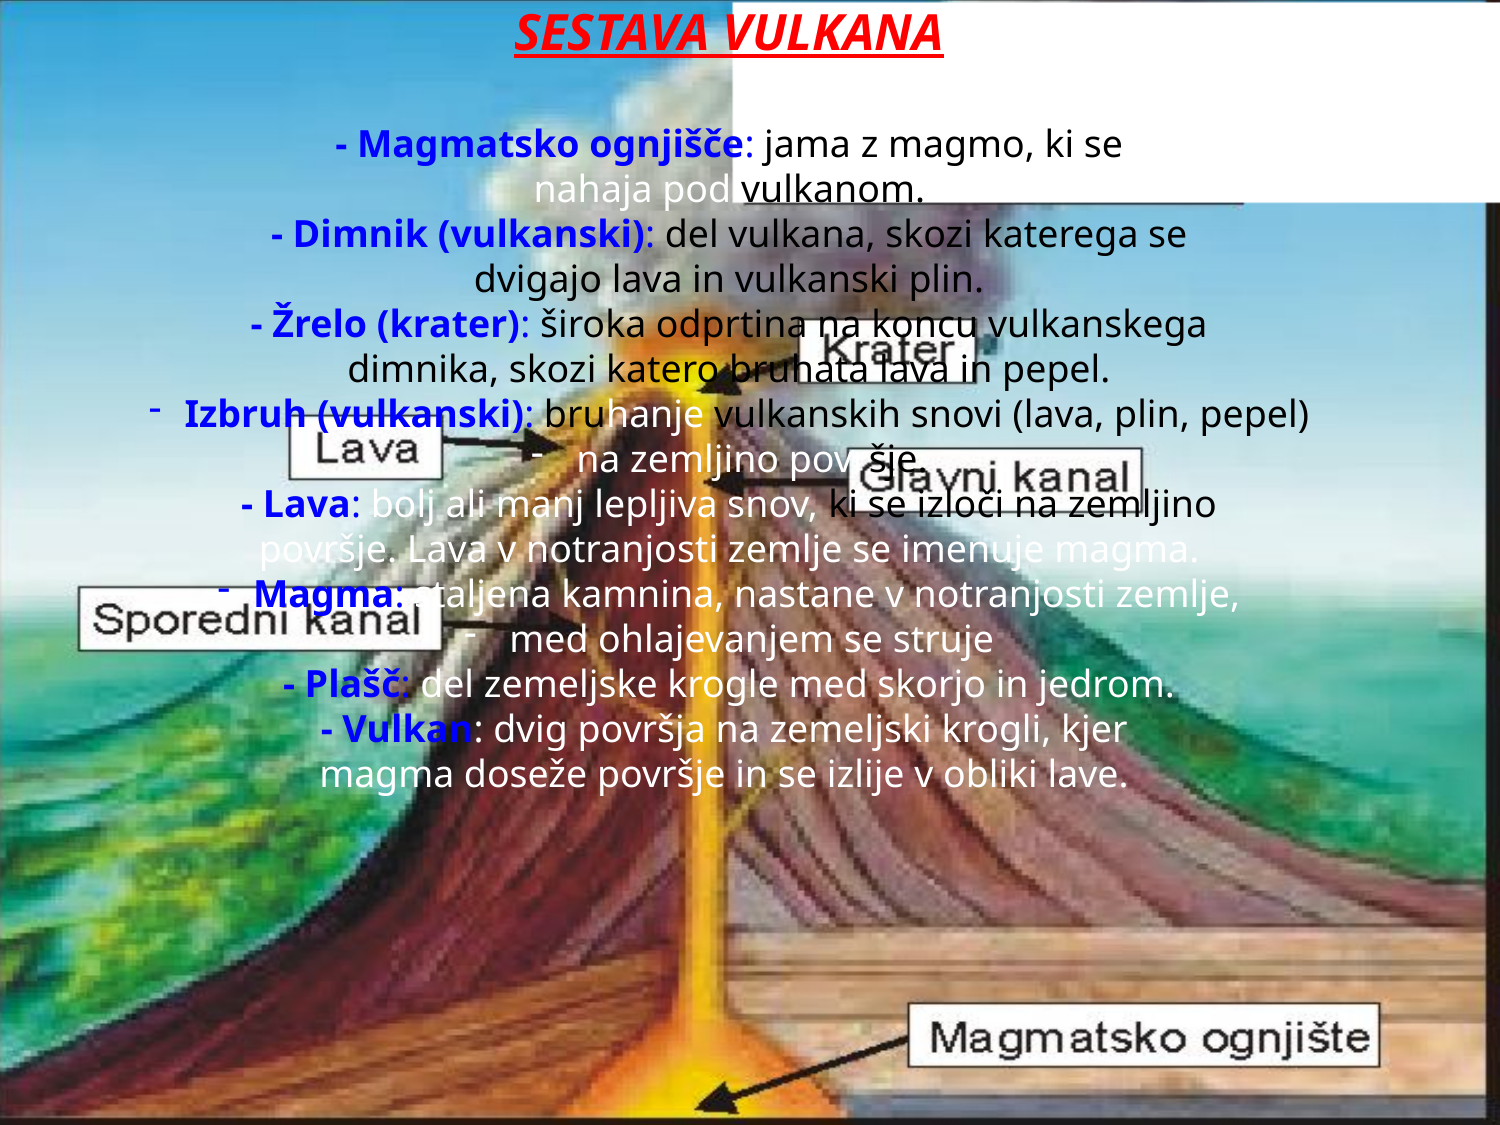

SESTAVA VULKANA
- Magmatsko ognjišče: jama z magmo, ki se
nahaja pod vulkanom.
- Dimnik (vulkanski): del vulkana, skozi katerega se
dvigajo lava in vulkanski plin.
- Žrelo (krater): široka odprtina na koncu vulkanskega
dimnika, skozi katero bruhata lava in pepel.
Izbruh (vulkanski): bruhanje vulkanskih snovi (lava, plin, pepel)
 na zemljino površje.
- Lava: bolj ali manj lepljiva snov, ki se izloči na zemljino
površje. Lava v notranjosti zemlje se imenuje magma.
Magma: staljena kamnina, nastane v notranjosti zemlje,
 med ohlajevanjem se struje
- Plašč: del zemeljske krogle med skorjo in jedrom.
- Vulkan: dvig površja na zemeljski krogli, kjer
magma doseže površje in se izlije v obliki lave.